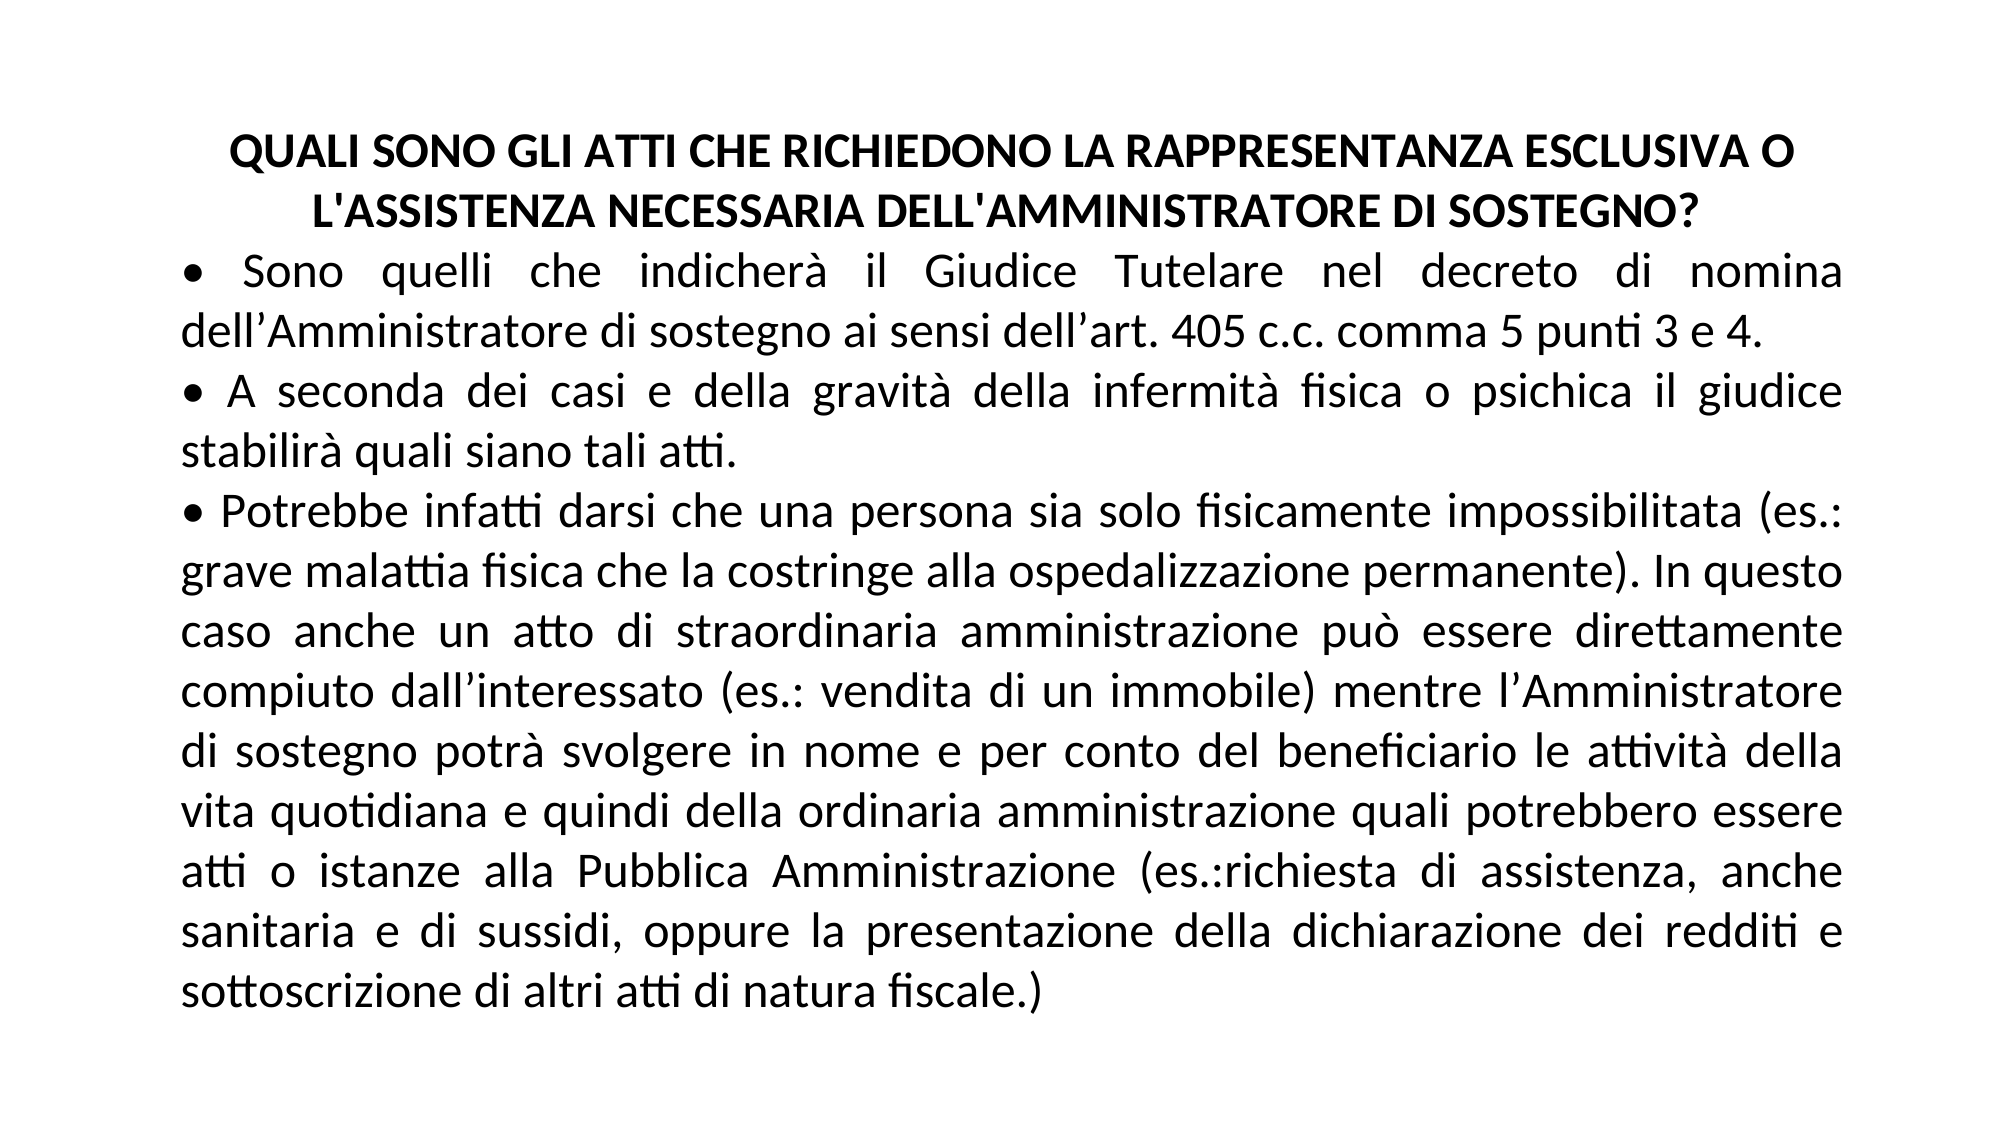

QUALI SONO GLI ATTI CHE RICHIEDONO LA RAPPRESENTANZA ESCLUSIVA O L'ASSISTENZA NECESSARIA DELL'AMMINISTRATORE DI SOSTEGNO?
• Sono quelli che indicherà il Giudice Tutelare nel decreto di nomina dell’Amministratore di sostegno ai sensi dell’art. 405 c.c. comma 5 punti 3 e 4.
• A seconda dei casi e della gravità della infermità fisica o psichica il giudice stabilirà quali siano tali atti.
• Potrebbe infatti darsi che una persona sia solo fisicamente impossibilitata (es.: grave malattia fisica che la costringe alla ospedalizzazione permanente). In questo caso anche un atto di straordinaria amministrazione può essere direttamente compiuto dall’interessato (es.: vendita di un immobile) mentre l’Amministratore di sostegno potrà svolgere in nome e per conto del beneficiario le attività della vita quotidiana e quindi della ordinaria amministrazione quali potrebbero essere atti o istanze alla Pubblica Amministrazione (es.:richiesta di assistenza, anche sanitaria e di sussidi, oppure la presentazione della dichiarazione dei redditi e sottoscrizione di altri atti di natura fiscale.)